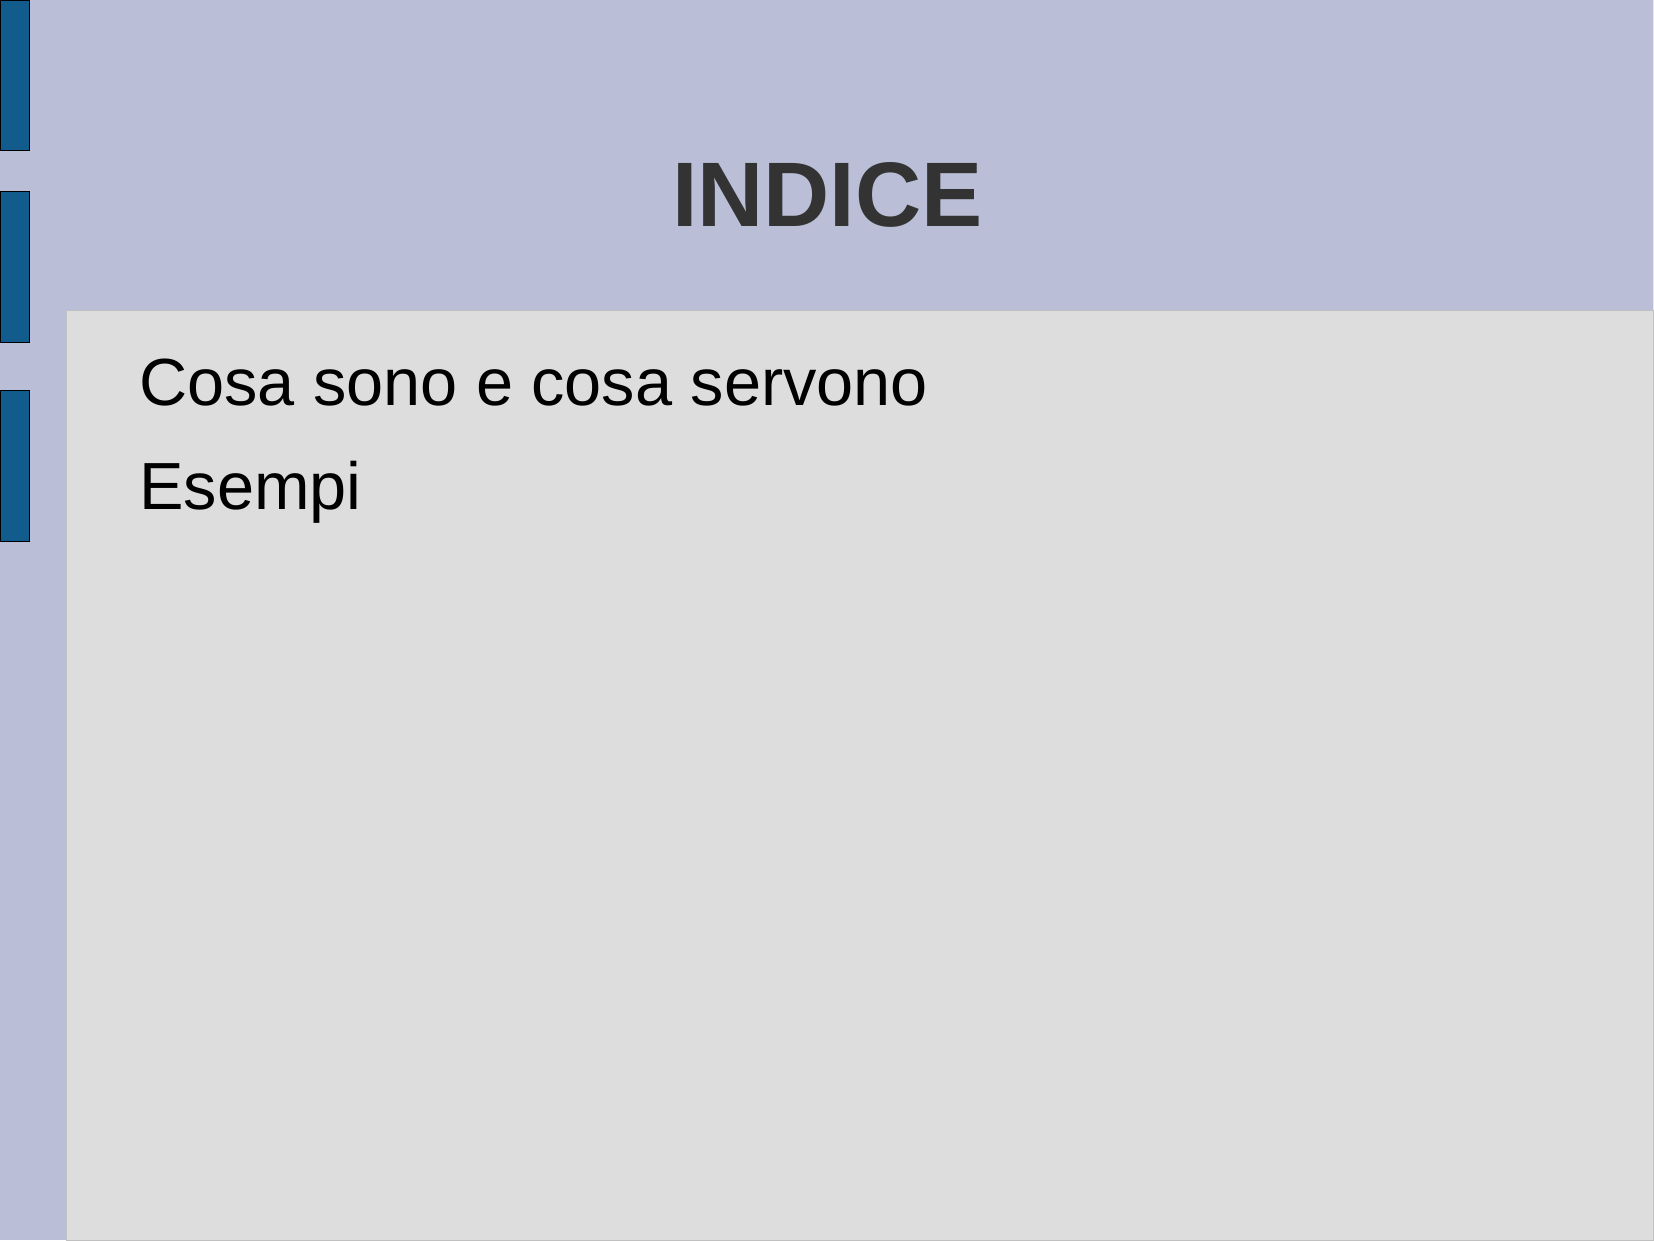

# INDICE
Cosa sono e cosa servono
Esempi